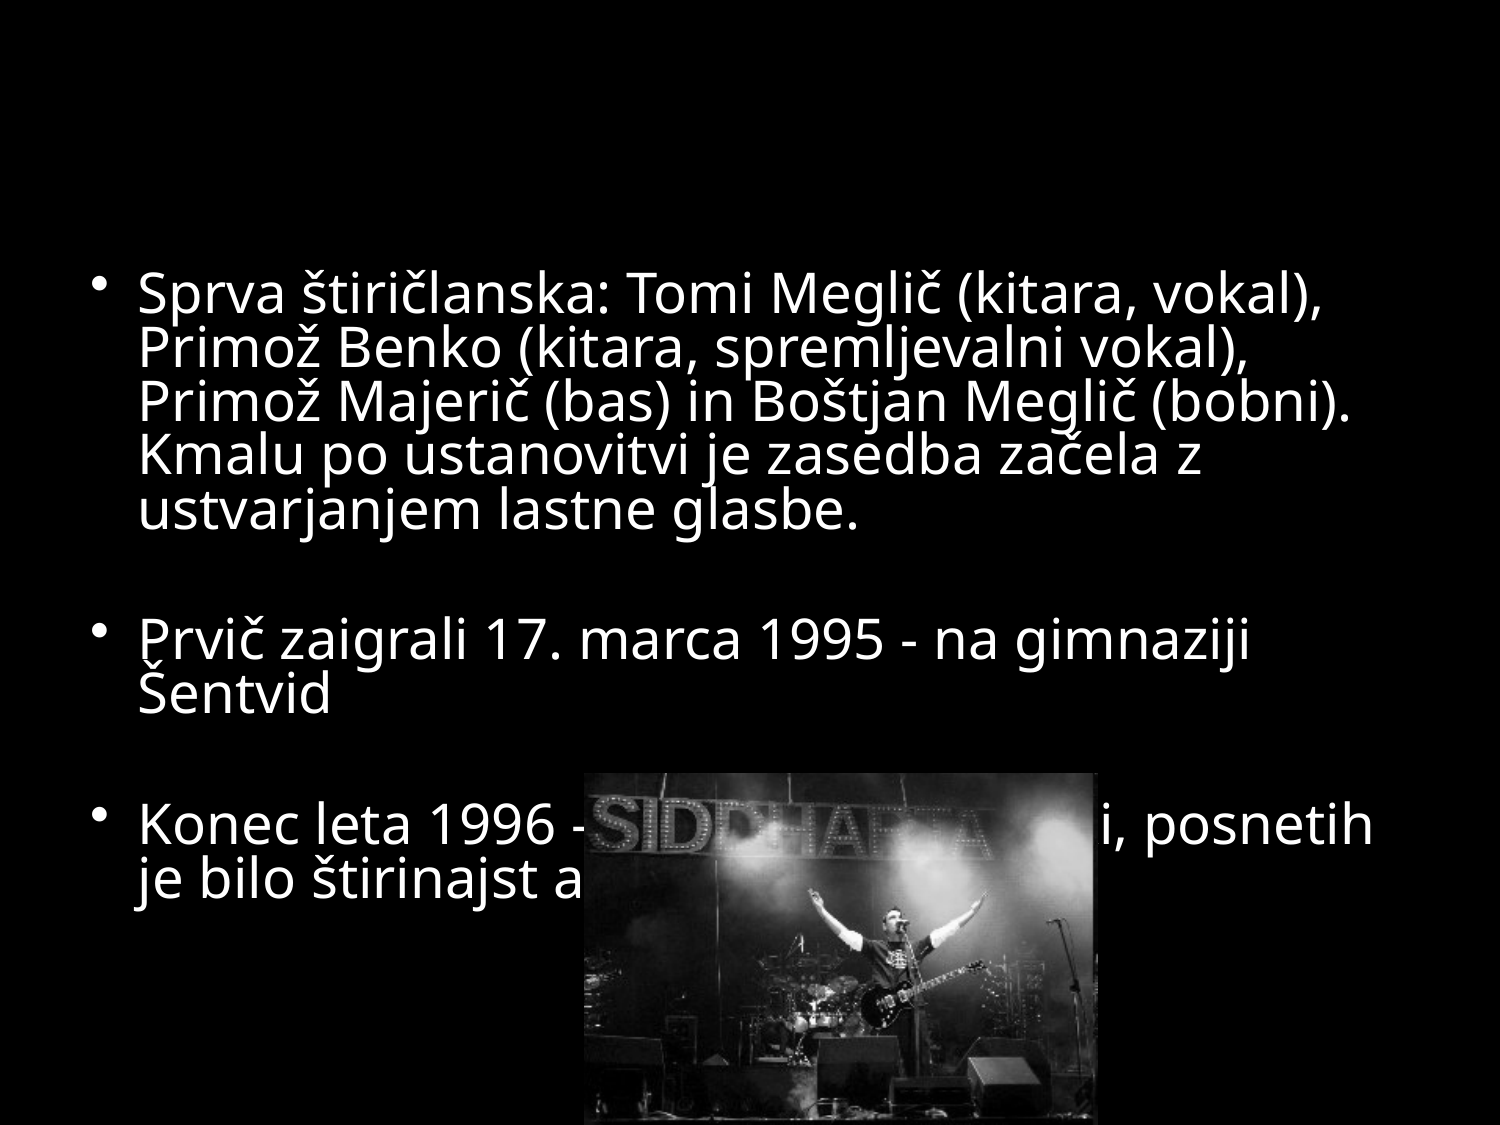

# 1995-1998
Sprva štiričlanska: Tomi Meglič (kitara, vokal), Primož Benko (kitara, spremljevalni vokal), Primož Majerič (bas) in Boštjan Meglič (bobni). Kmalu po ustanovitvi je zasedba začela z ustvarjanjem lastne glasbe.
Prvič zaigrali 17. marca 1995 - na gimnaziji Šentvid
Konec leta 1996 - prvi demo posnetki, posnetih je bilo štirinajst avtorskih skladb.